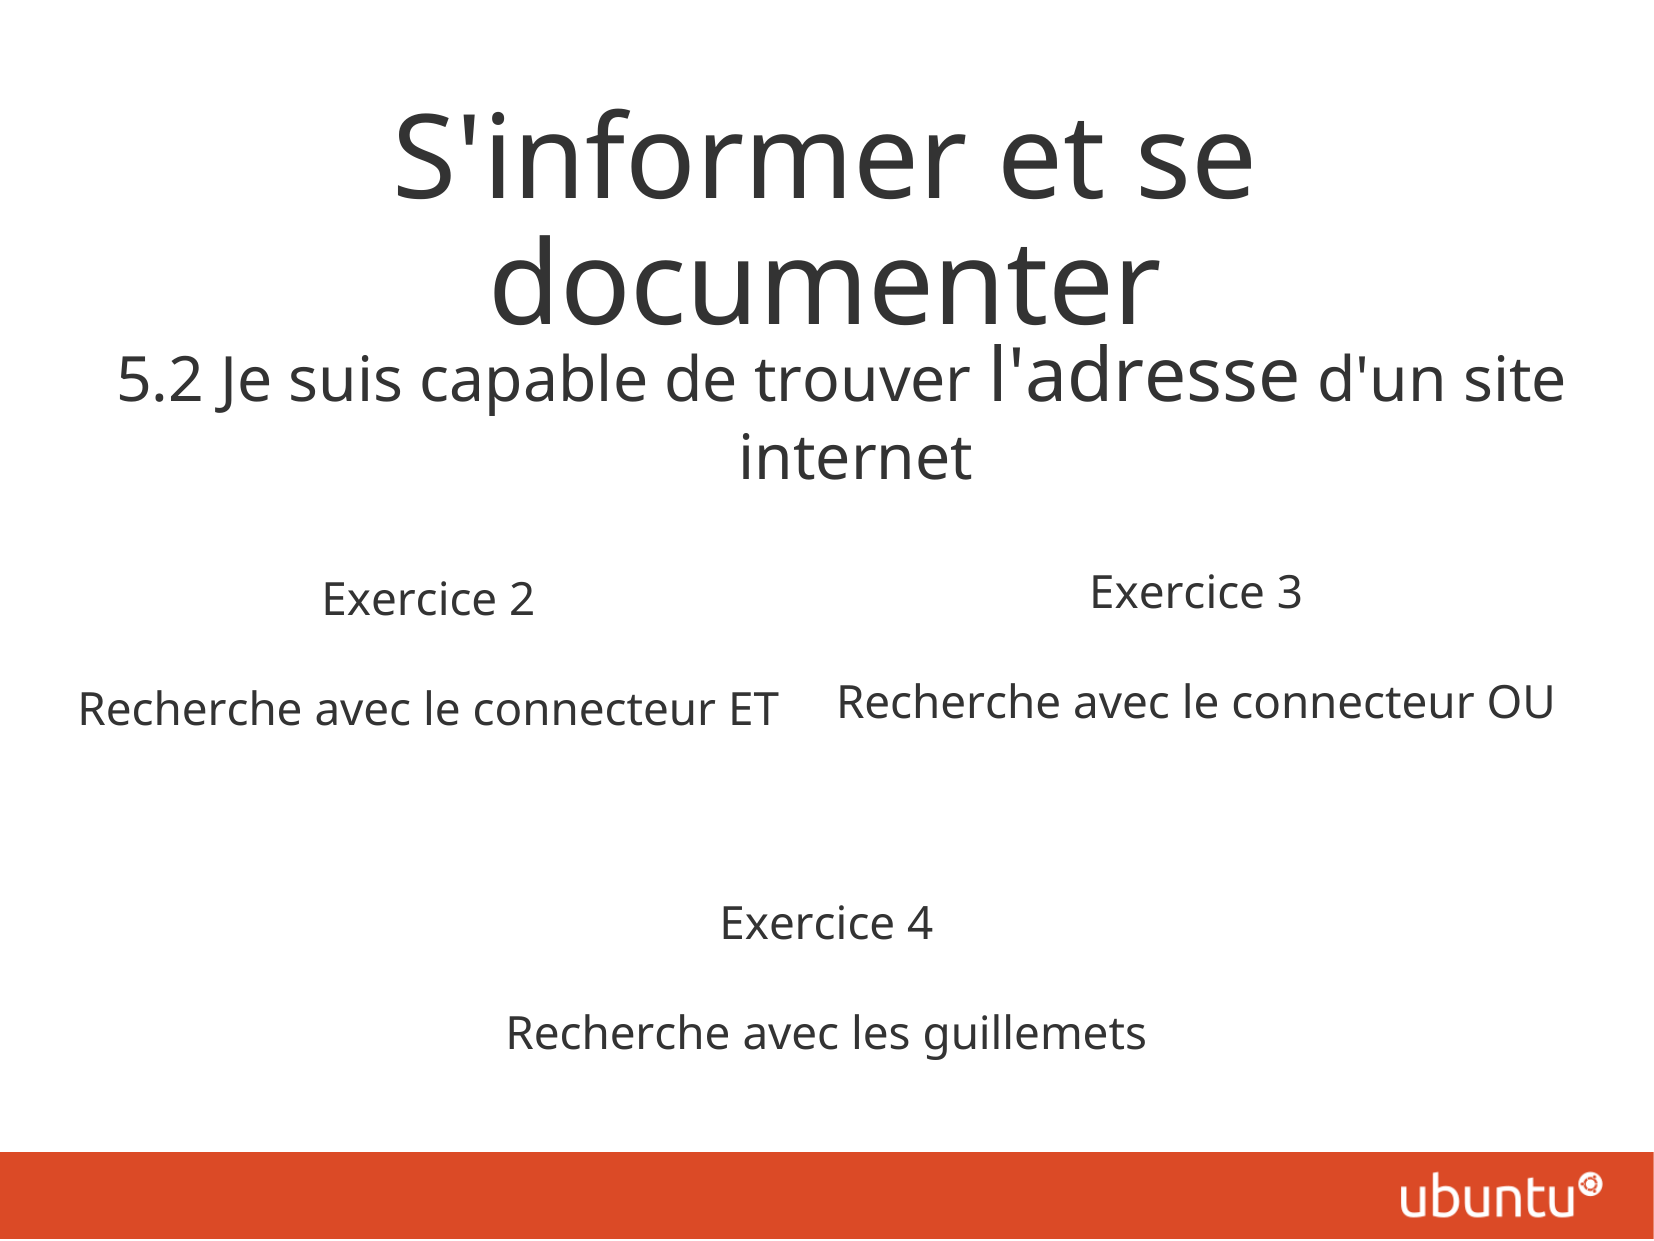

S'informer et se documenter
5.2 Je suis capable de trouver l'adresse d'un site internet
Exercice 3
Recherche avec le connecteur OU
# Exercice 2
Recherche avec le connecteur ET
Exercice 4
Recherche avec les guillemets